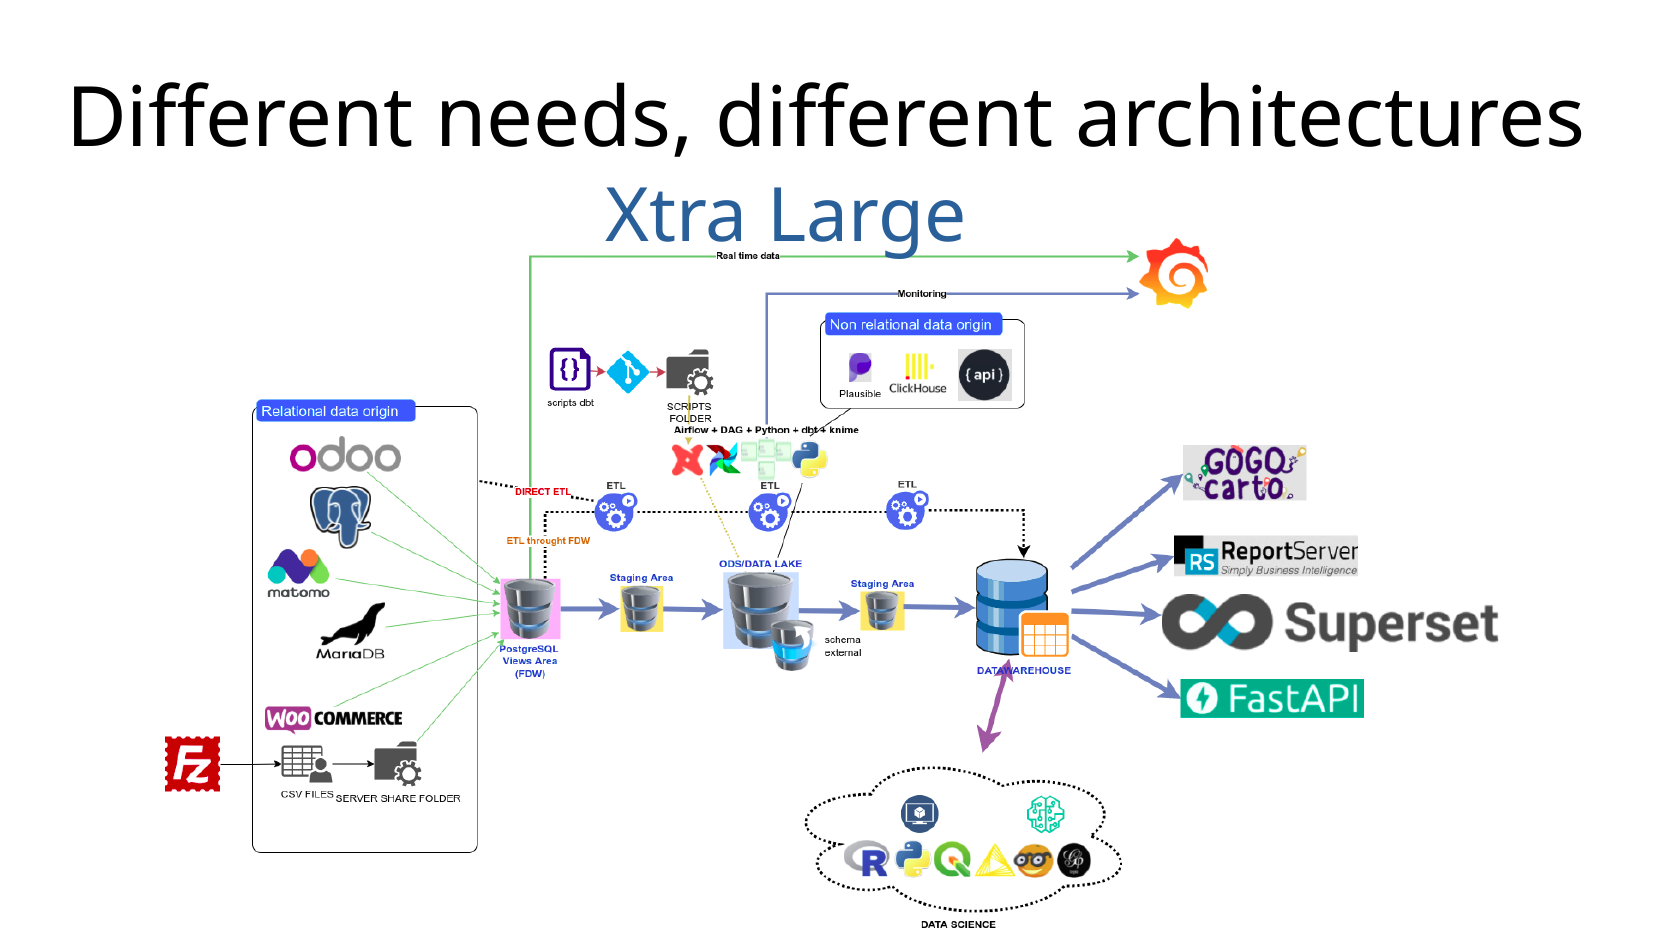

# Different needs, different architectures
Xtra Large